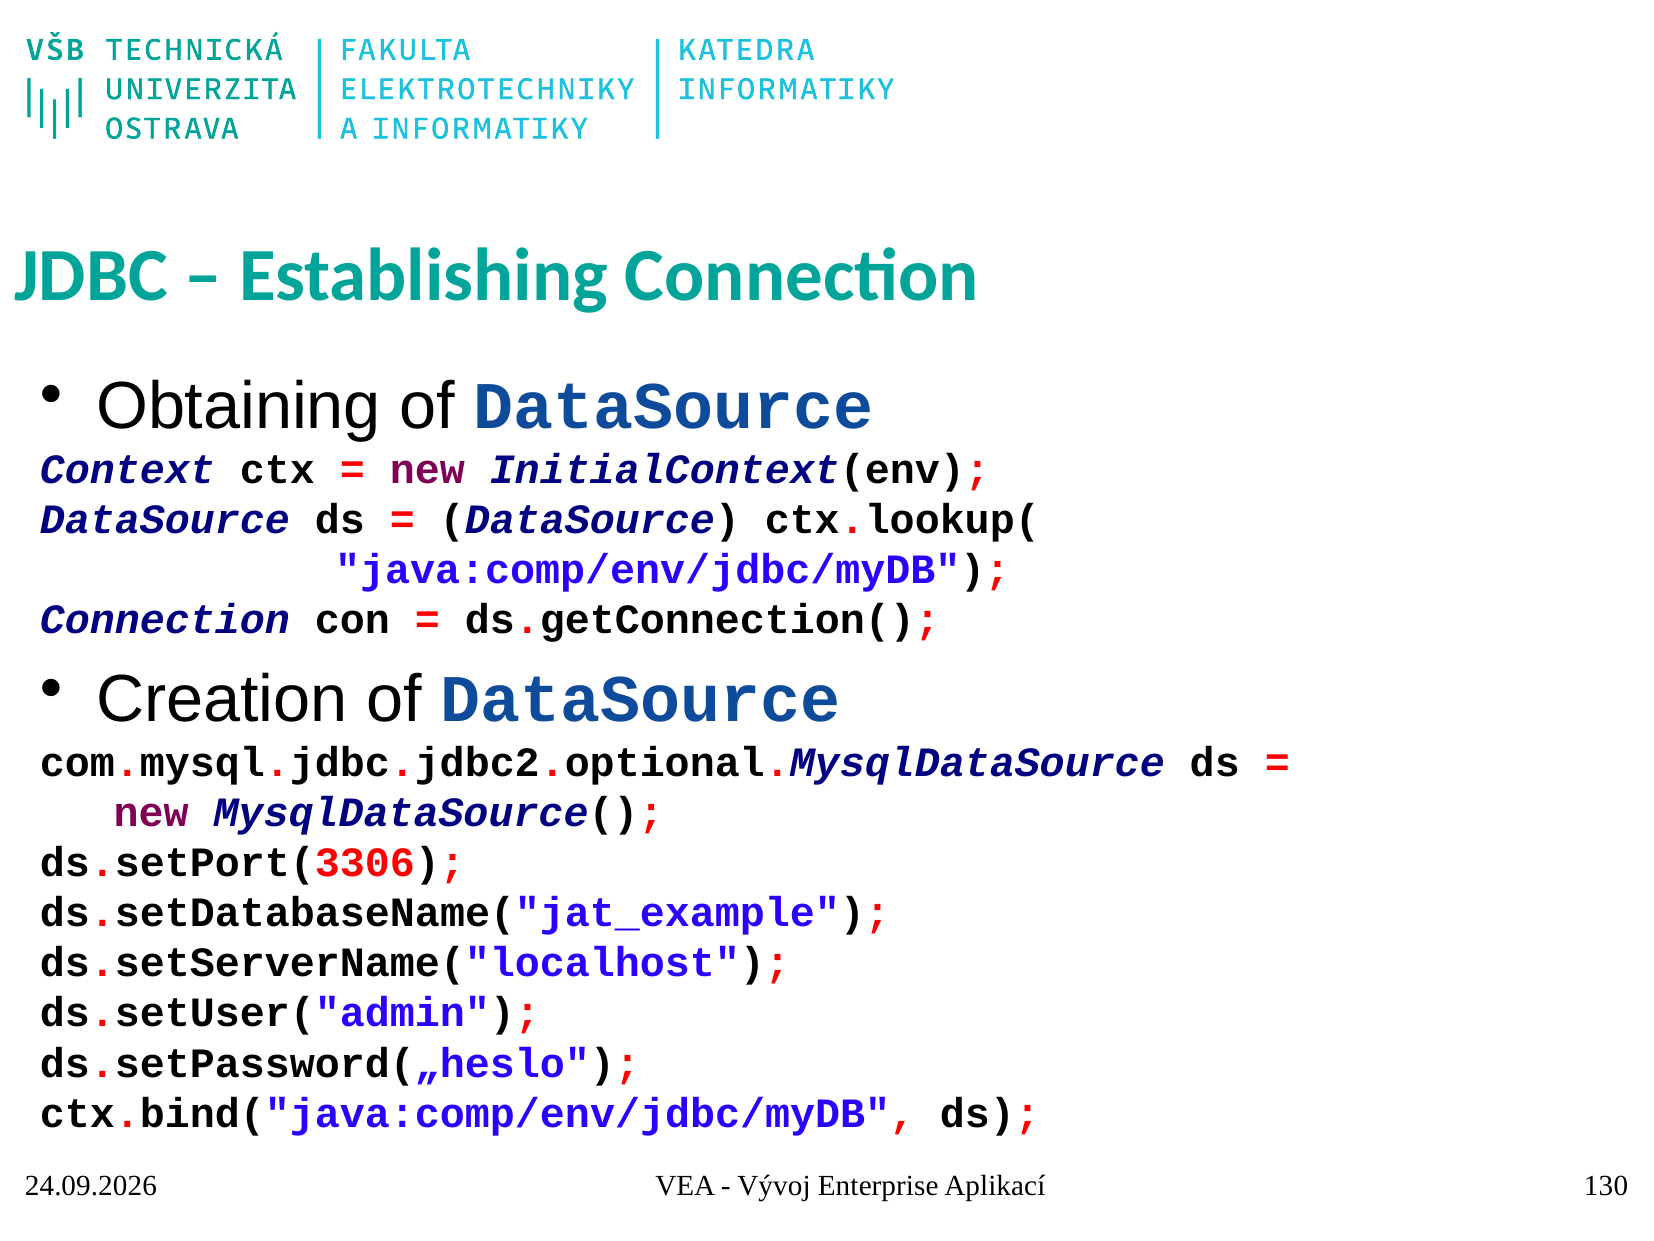

JDBC – Establishing Connection
# Obtaining of DataSource
Context ctx = new InitialContext(env);
DataSource ds = (DataSource) ctx.lookup(
				"java:comp/env/jdbc/myDB");
Connection con = ds.getConnection();
Creation of DataSource
com.mysql.jdbc.jdbc2.optional.MysqlDataSource ds =
	new MysqlDataSource();
ds.setPort(3306);
ds.setDatabaseName("jat_example");
ds.setServerName("localhost");
ds.setUser("admin");
ds.setPassword(„heslo");
ctx.bind("java:comp/env/jdbc/myDB", ds);
VEA - Vývoj Enterprise Aplikací
130